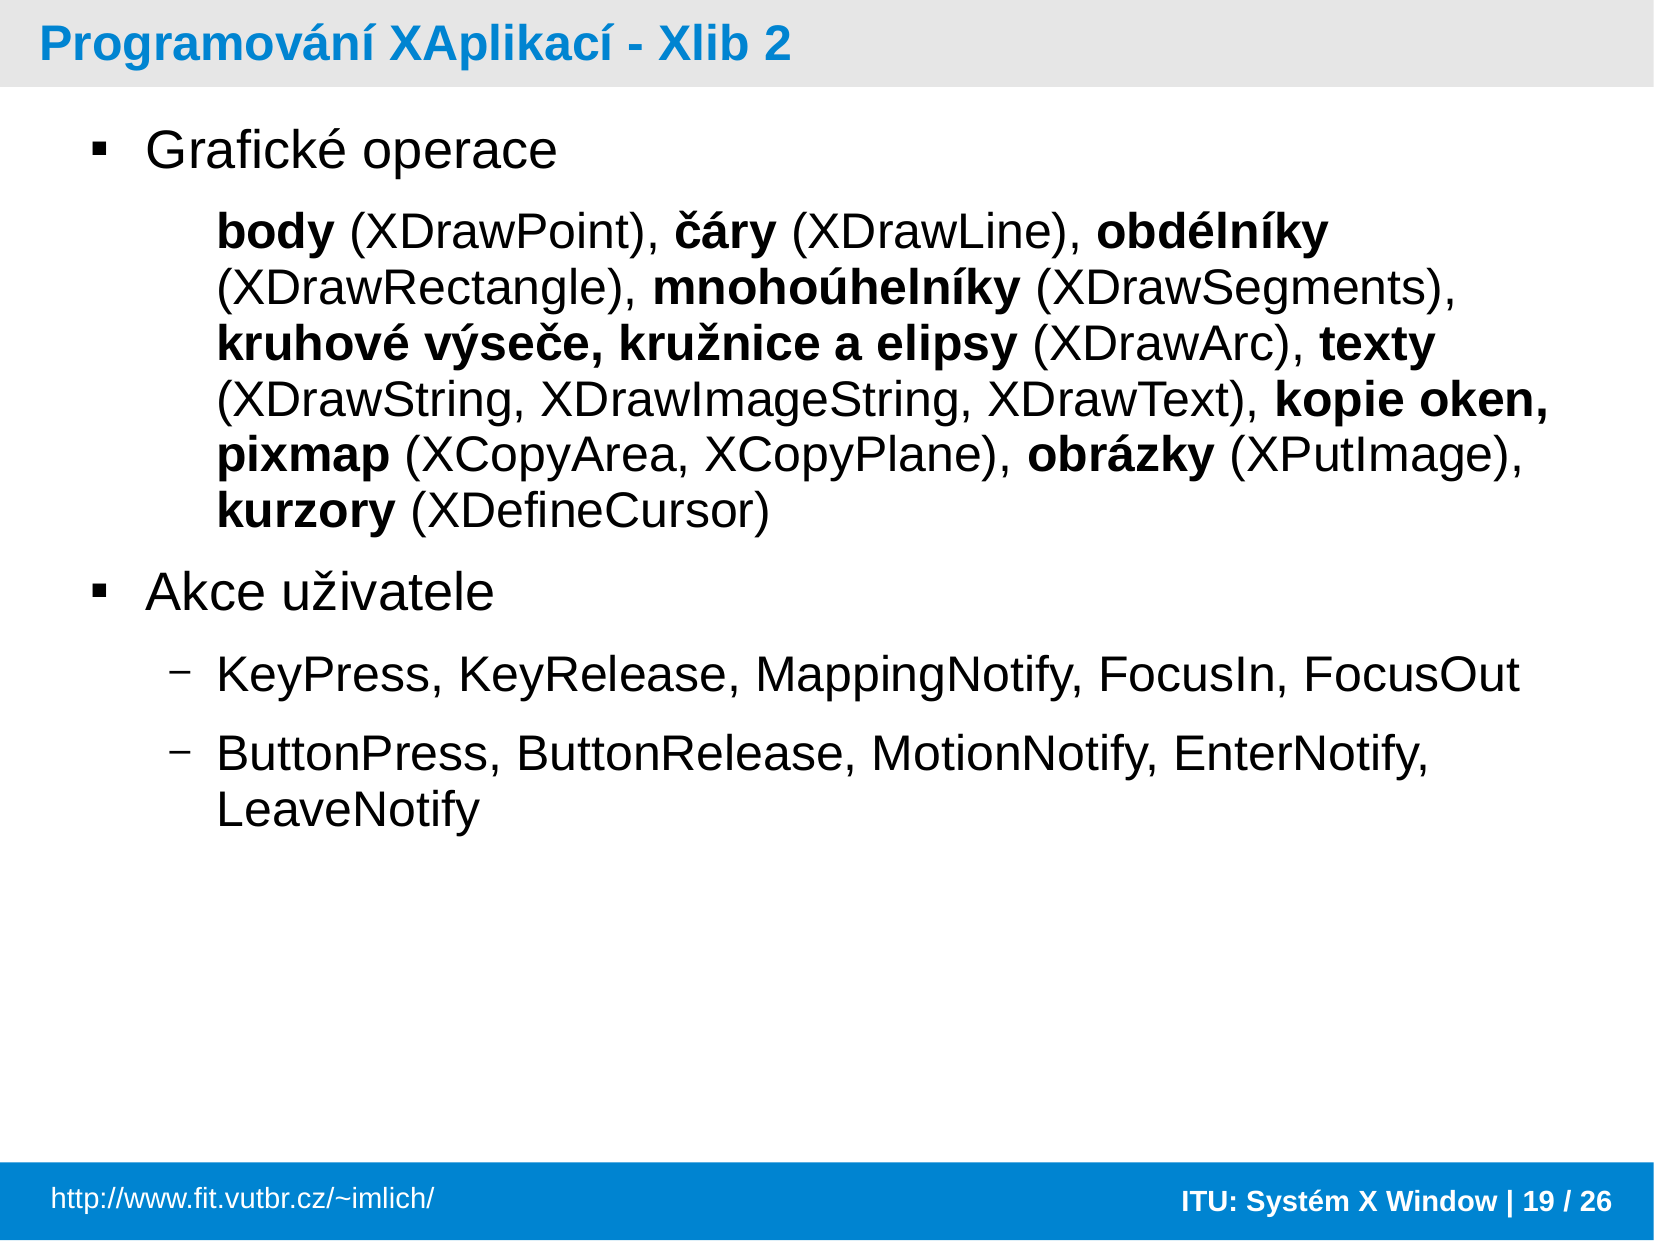

# Programování XAplikací - Xlib 2
Grafické operace
body (XDrawPoint), čáry (XDrawLine), obdélníky (XDrawRectangle), mnohoúhelníky (XDrawSegments), kruhové výseče, kružnice a elipsy (XDrawArc), texty (XDrawString, XDrawImageString, XDrawText), kopie oken, pixmap (XCopyArea, XCopyPlane), obrázky (XPutImage), kurzory (XDefineCursor)
Akce uživatele
KeyPress, KeyRelease, MappingNotify, FocusIn, FocusOut
ButtonPress, ButtonRelease, MotionNotify, EnterNotify, LeaveNotify